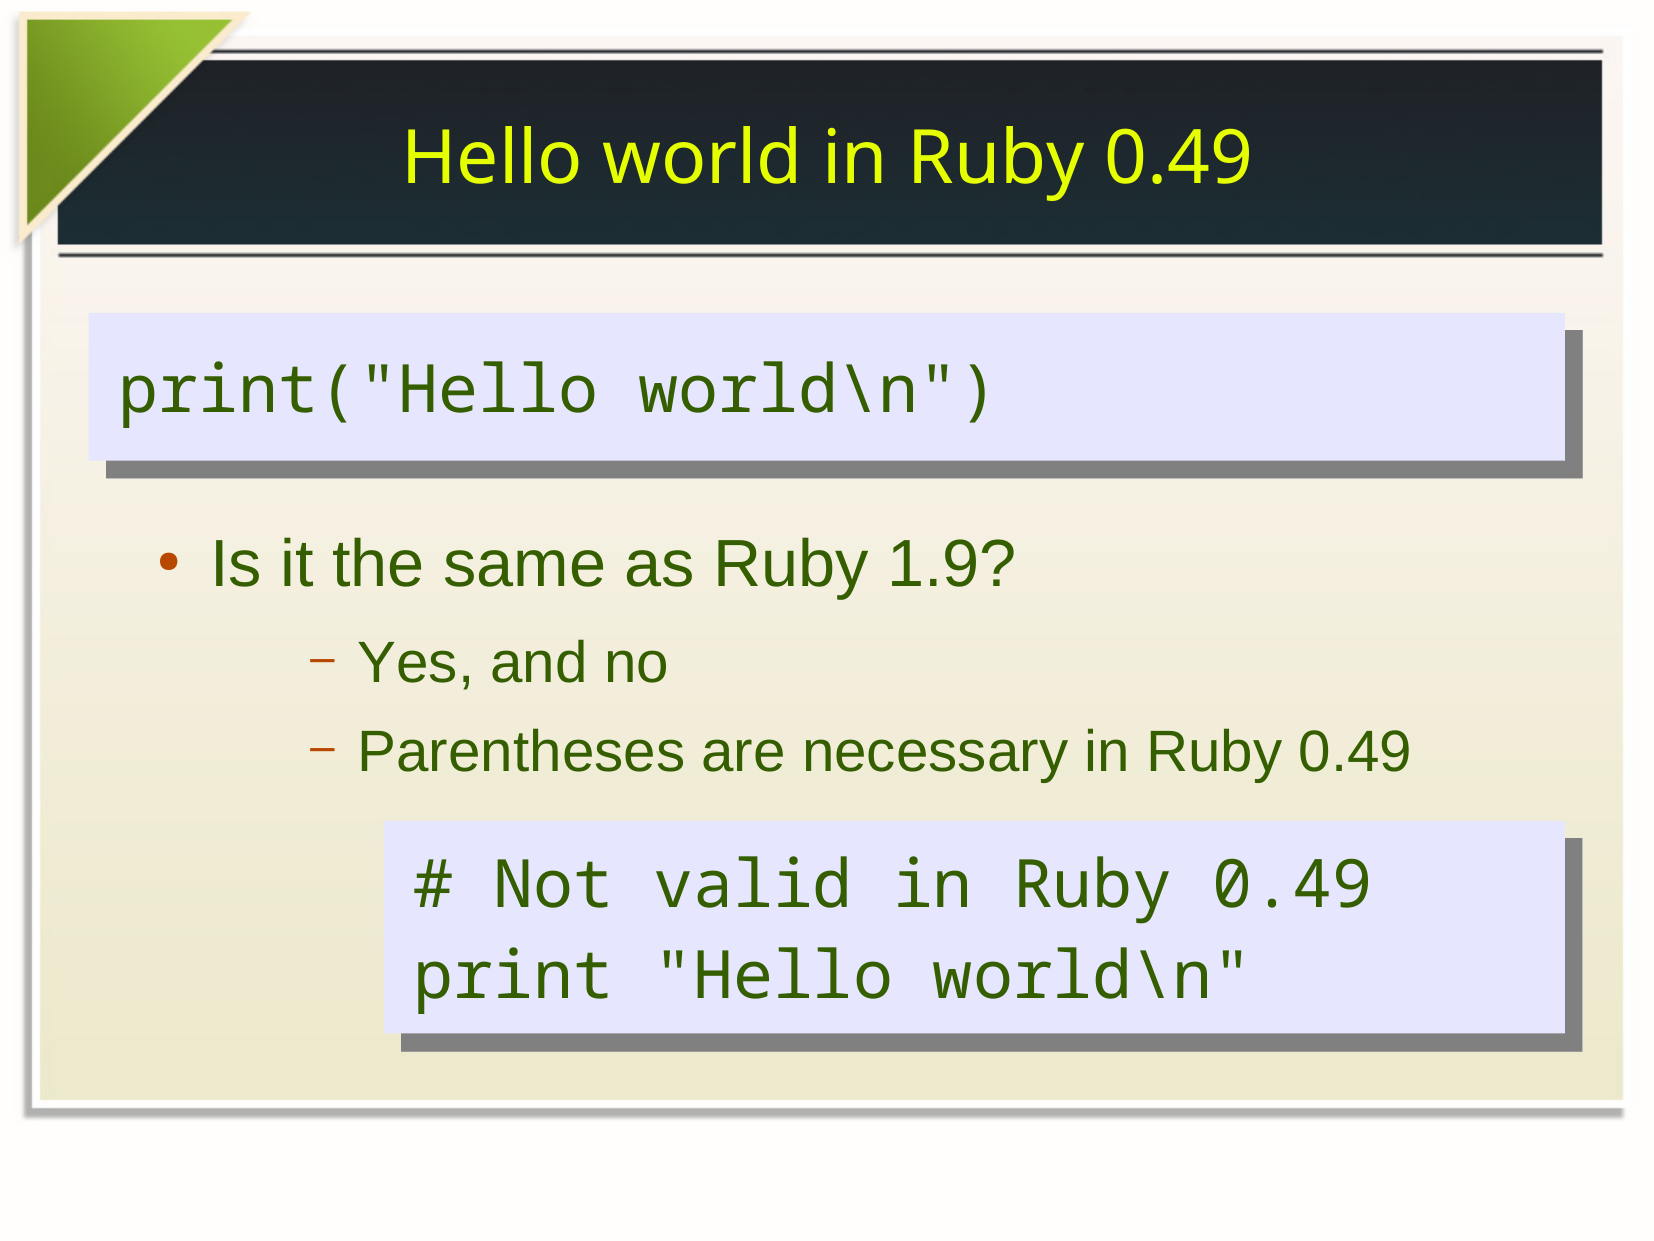

# Hello world in Ruby 0.49
print("Hello world\n")
Is it the same as Ruby 1.9?
Yes, and no
Parentheses are necessary in Ruby 0.49
# Not valid in Ruby 0.49
print "Hello world\n"